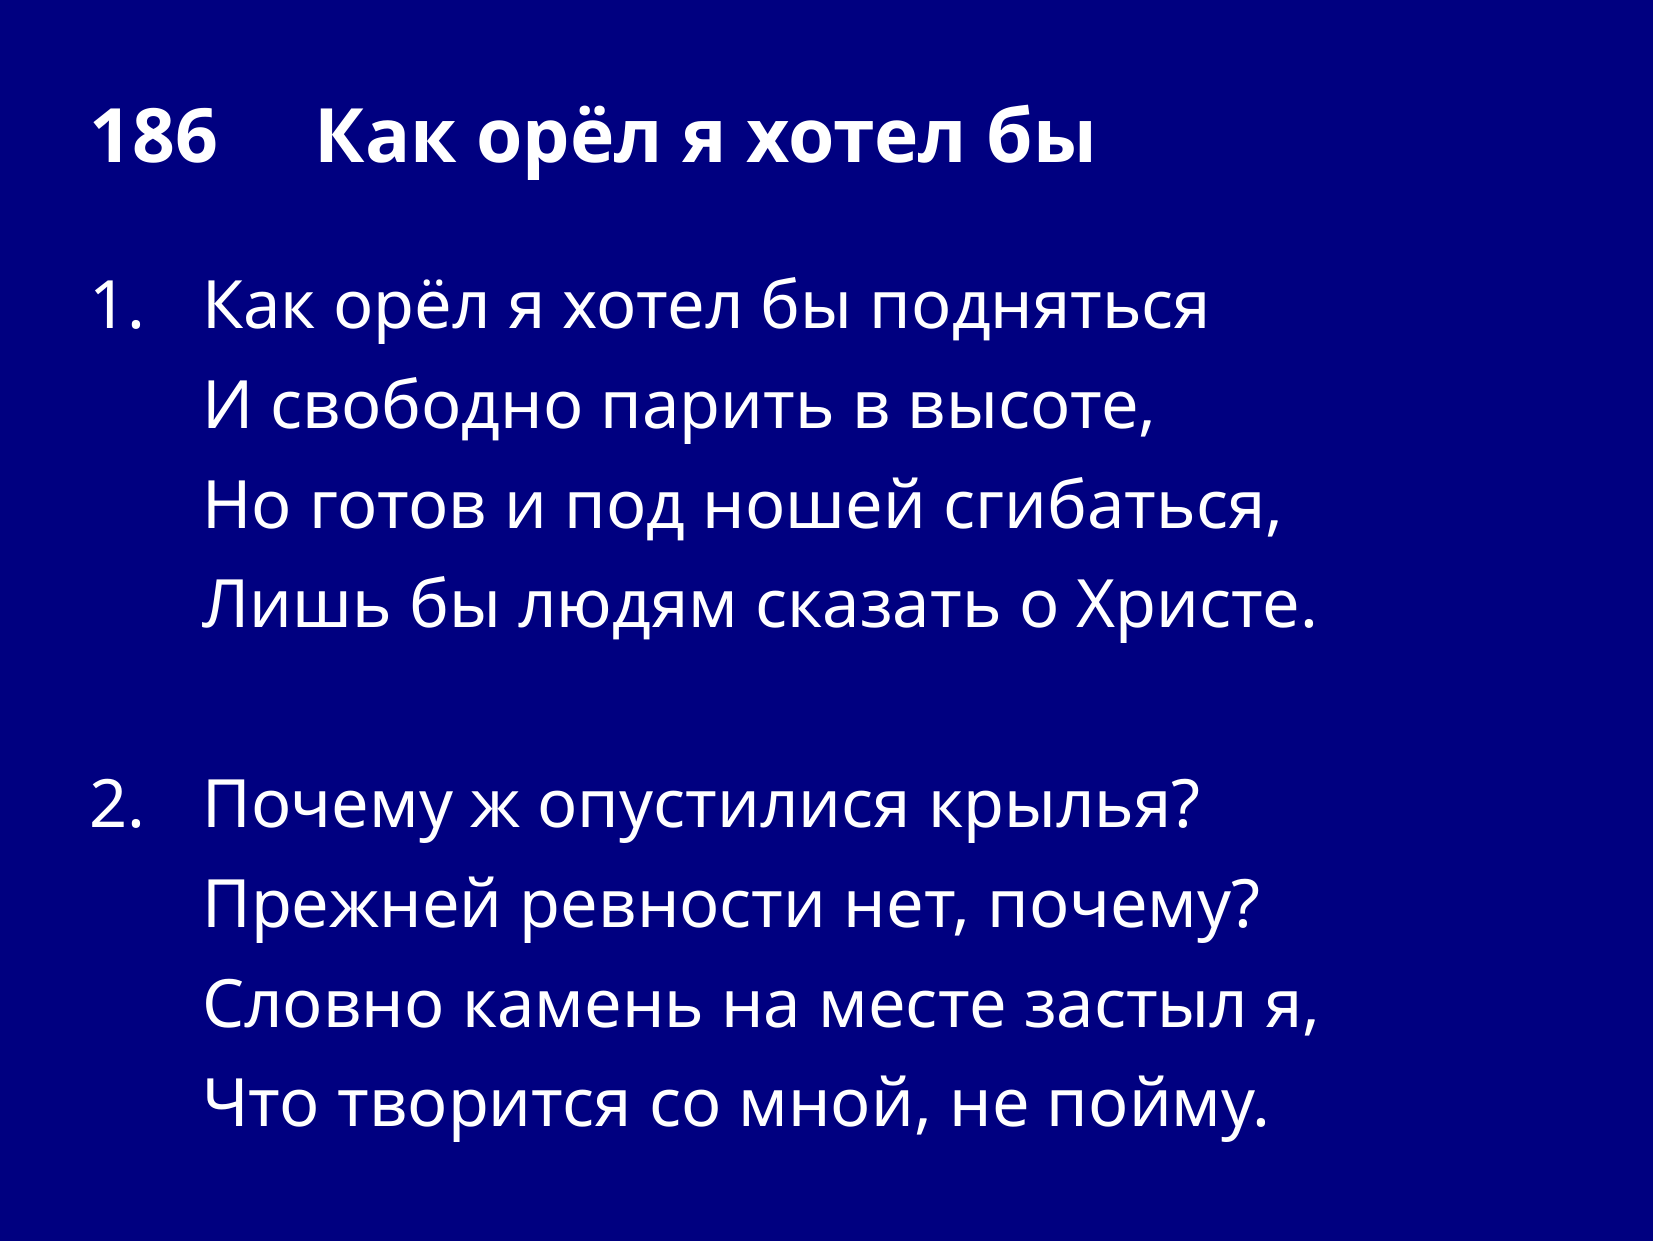

186	Как орёл я хотел бы
1.	Как орёл я хотел бы подняться
	И свободно парить в высоте,
	Но готов и под ношей сгибаться,
	Лишь бы людям сказать о Христе.
2.	Почему ж опустилися крылья?
	Прежней ревности нет, почему?
	Словно камень на месте застыл я,
	Что творится со мной, не пойму.